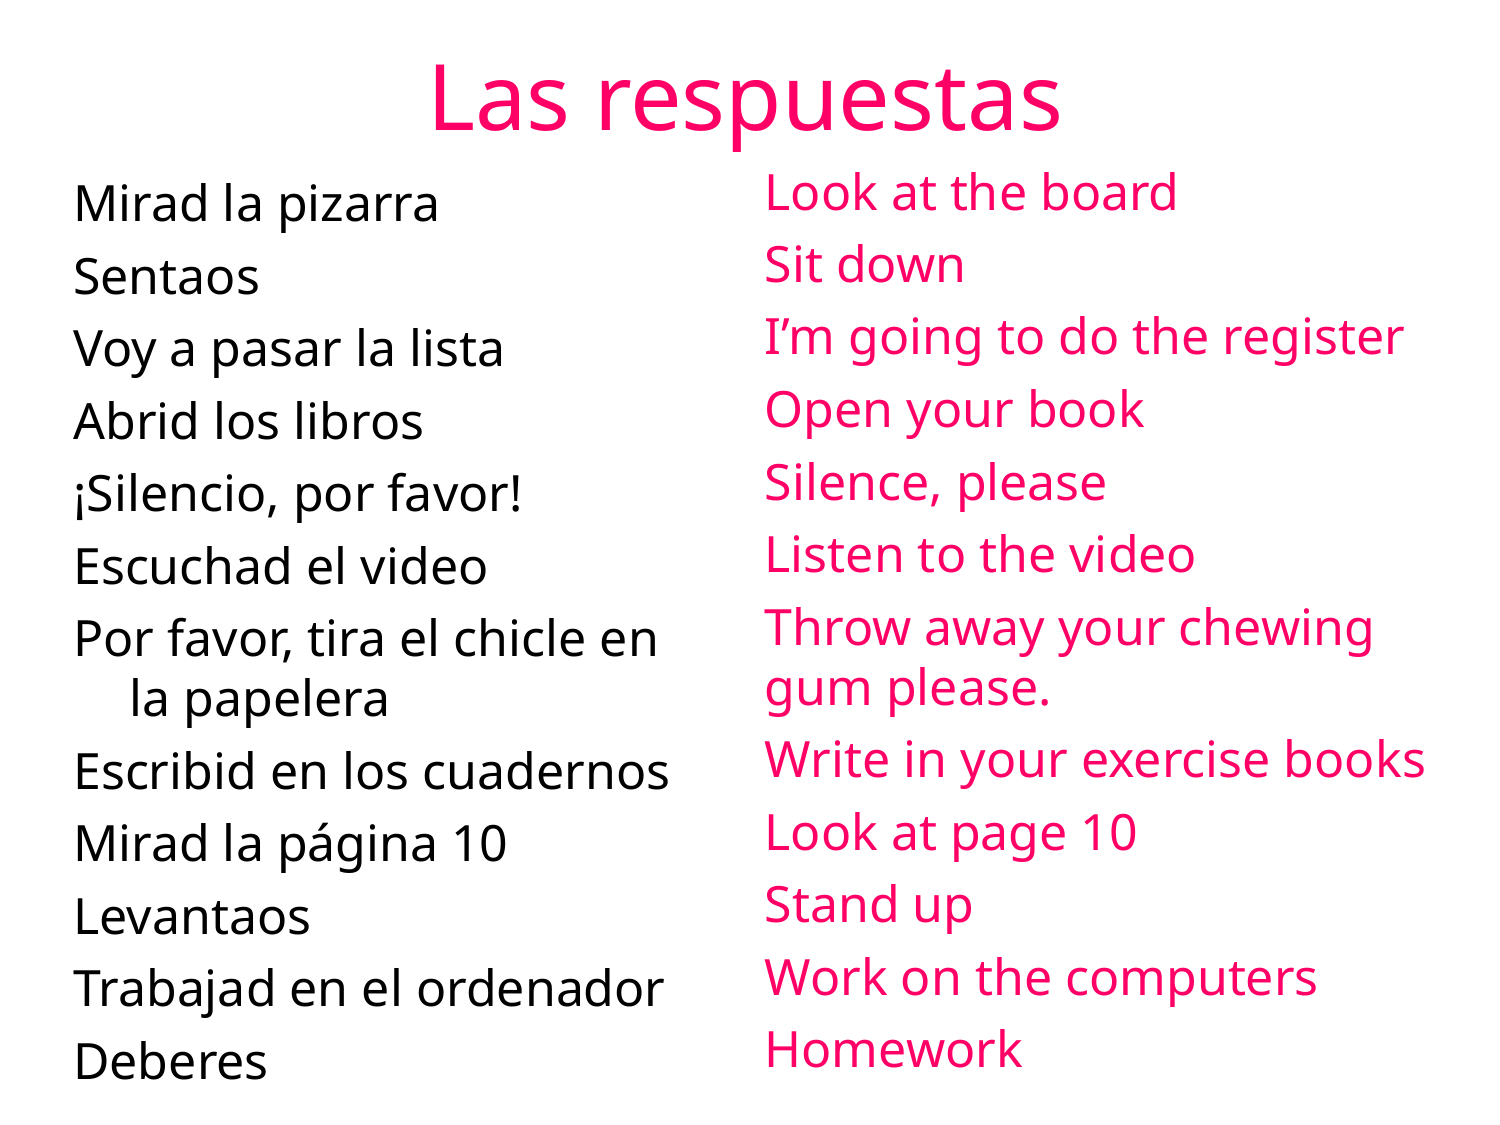

Las respuestas
Look at the board
Sit down
I’m going to do the register
Open your book
Silence, please
Listen to the video
Throw away your chewing gum please.
Write in your exercise books
Look at page 10
Stand up
Work on the computers
Homework
Mirad la pizarra
Sentaos
Voy a pasar la lista
Abrid los libros
¡Silencio, por favor!
Escuchad el video
Por favor, tira el chicle en la papelera
Escribid en los cuadernos
Mirad la página 10
Levantaos
Trabajad en el ordenador
Deberes